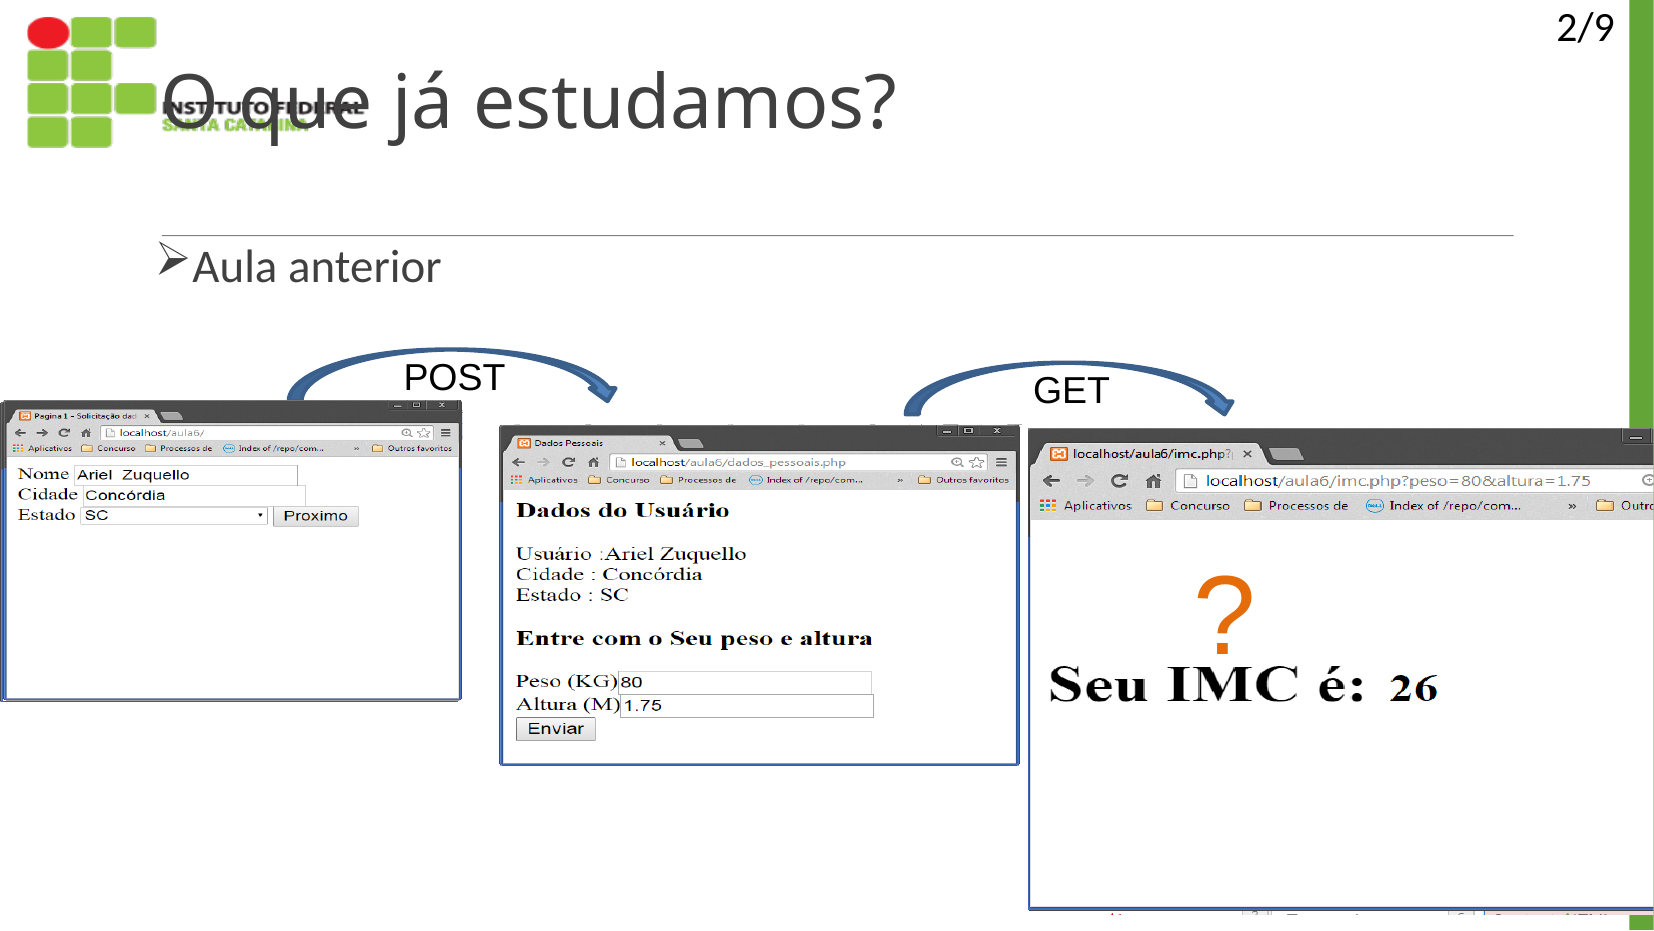

2/9
O que já estudamos?
Aula anterior
POST
GET
?